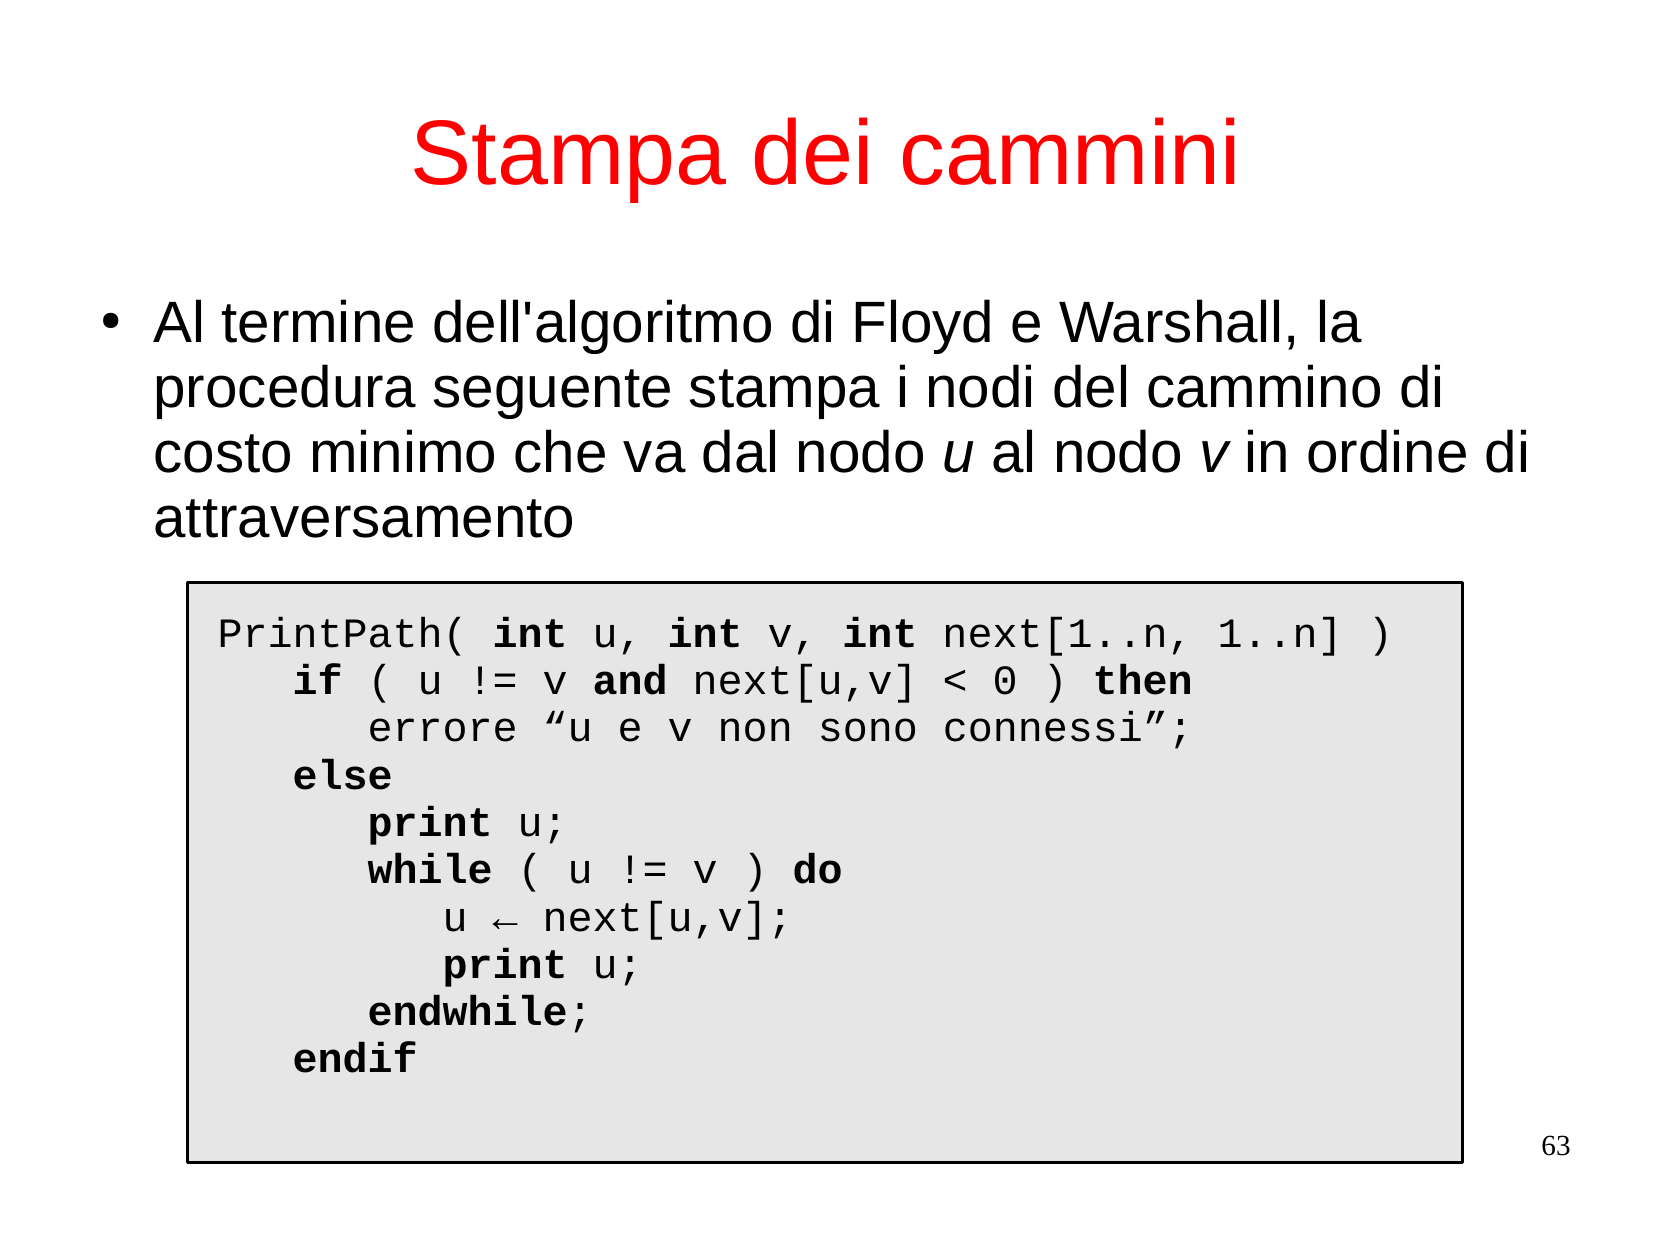

# Stampa dei cammini
Al termine dell'algoritmo di Floyd e Warshall, la procedura seguente stampa i nodi del cammino di costo minimo che va dal nodo u al nodo v in ordine di attraversamento
PrintPath( int u, int v, int next[1..n, 1..n] )
	if ( u != v and next[u,v] < 0 ) then
		errore “u e v non sono connessi”;
	else
		print u;
		while ( u != v ) do
			u ← next[u,v];
			print u;
		endwhile;
	endif
Cammini di Costo Minimo
63